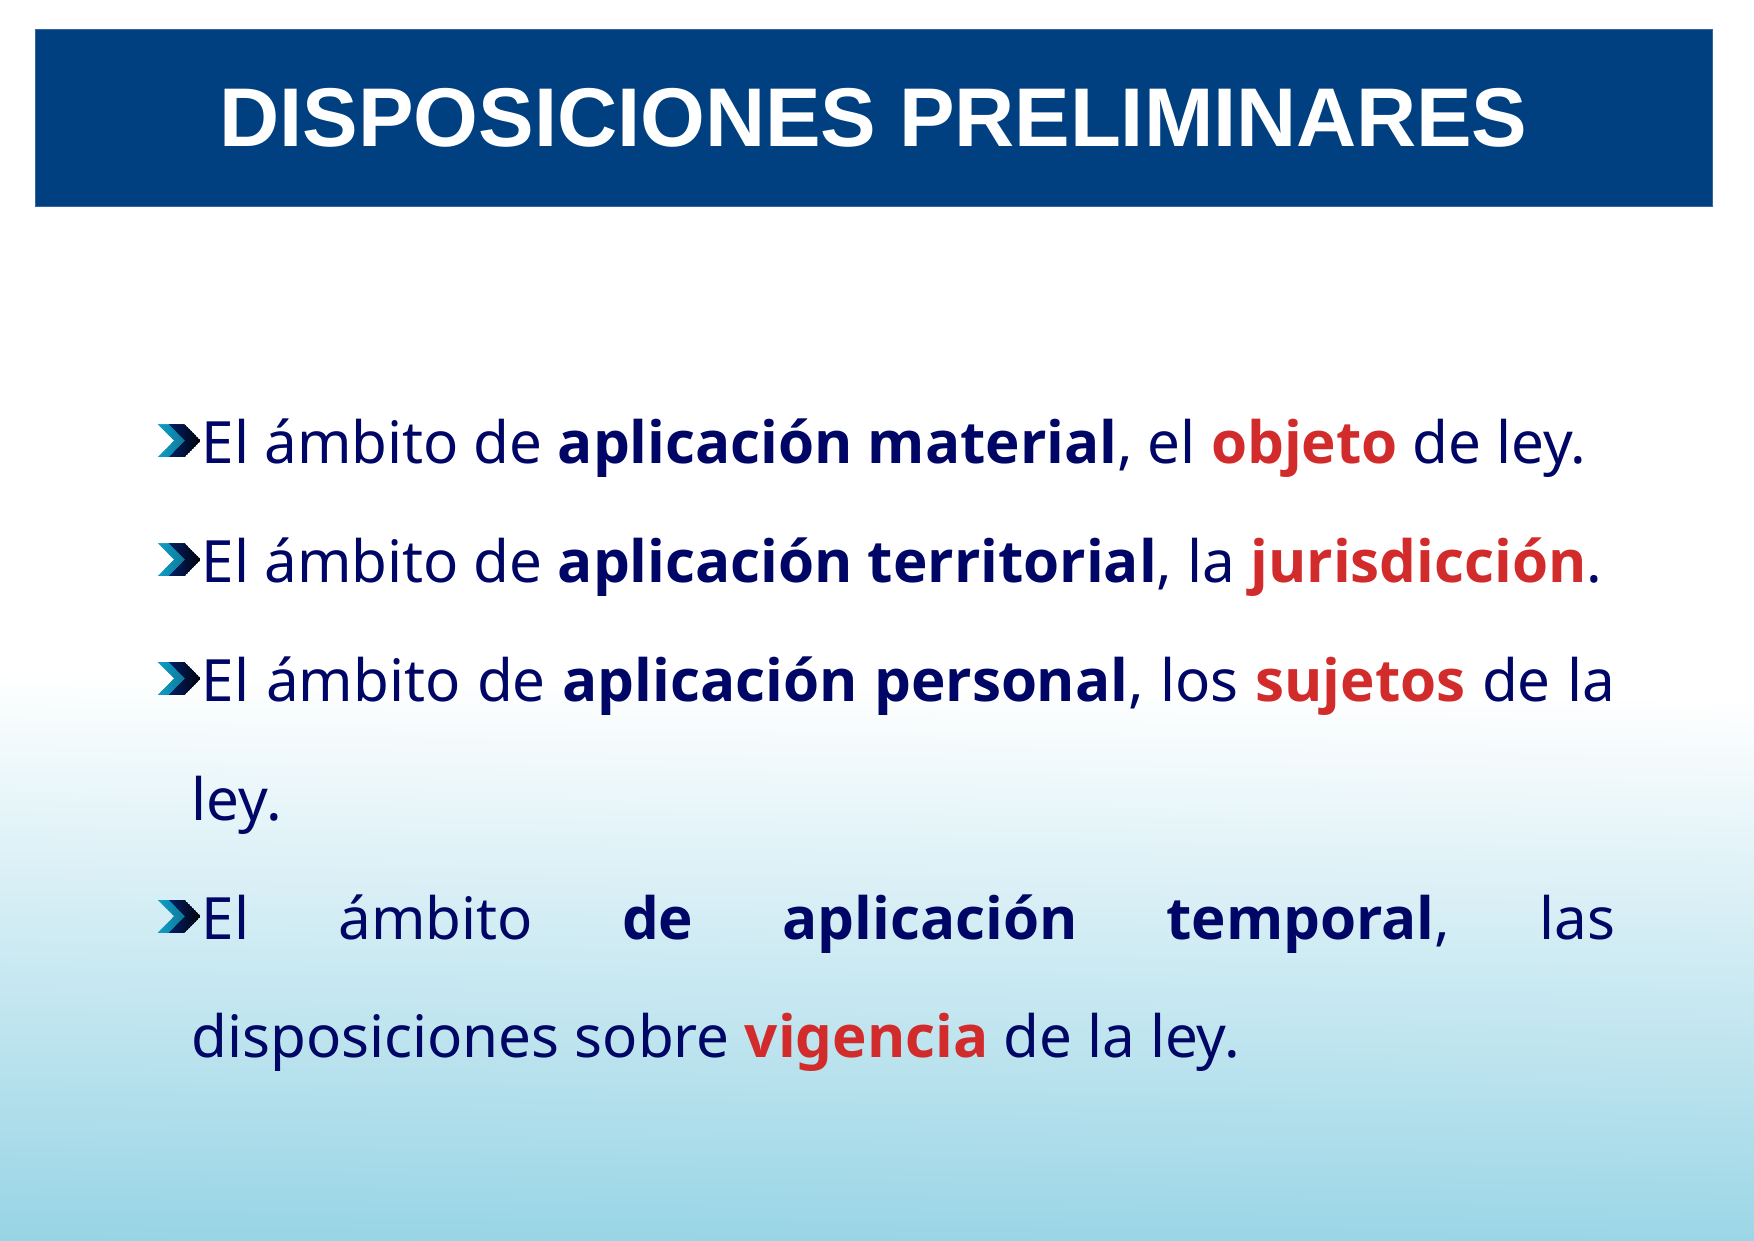

DISPOSICIONES PRELIMINARES
El ámbito de aplicación material, el objeto de ley.
El ámbito de aplicación territorial, la jurisdicción.
El ámbito de aplicación personal, los sujetos de la ley.
El ámbito de aplicación temporal, las disposiciones sobre vigencia de la ley.